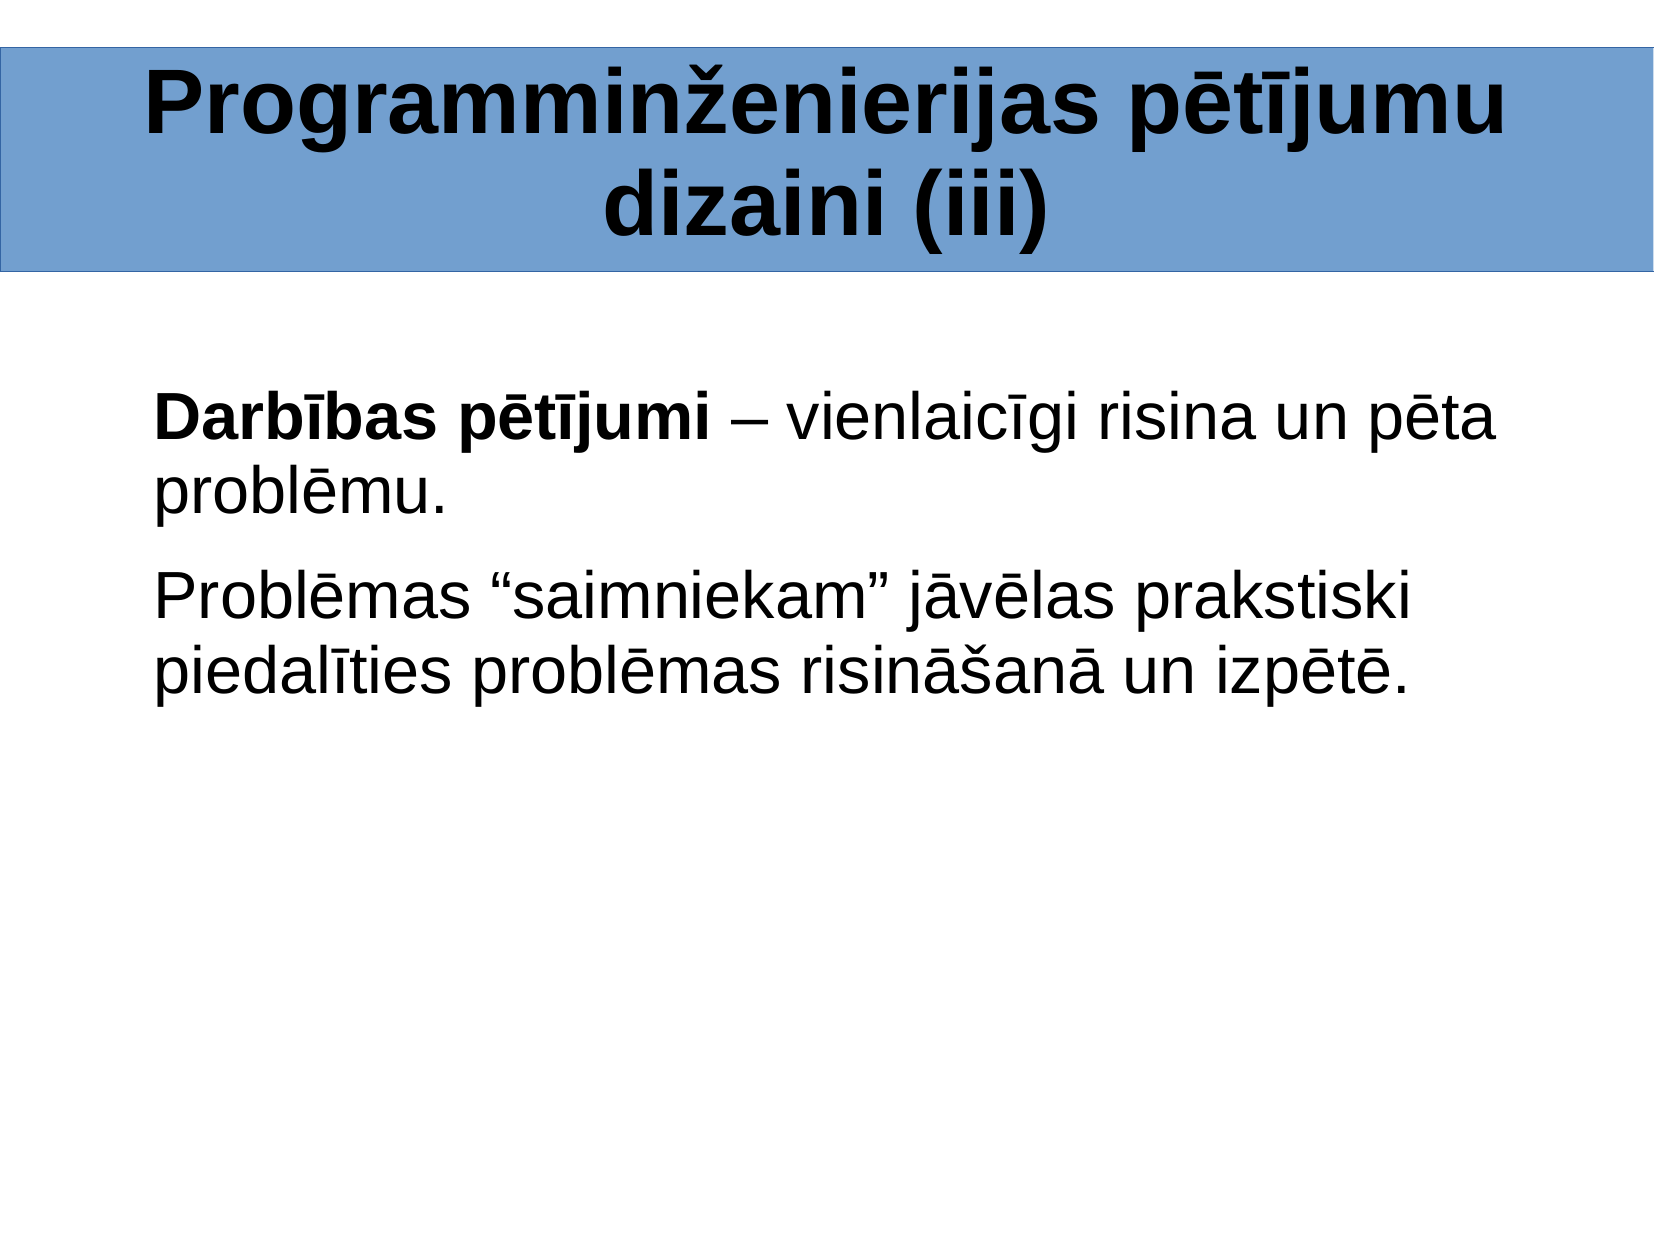

# Programminženierijas pētījumu dizaini (iii)
Darbības pētījumi – vienlaicīgi risina un pēta problēmu.
Problēmas “saimniekam” jāvēlas prakstiski piedalīties problēmas risināšanā un izpētē.